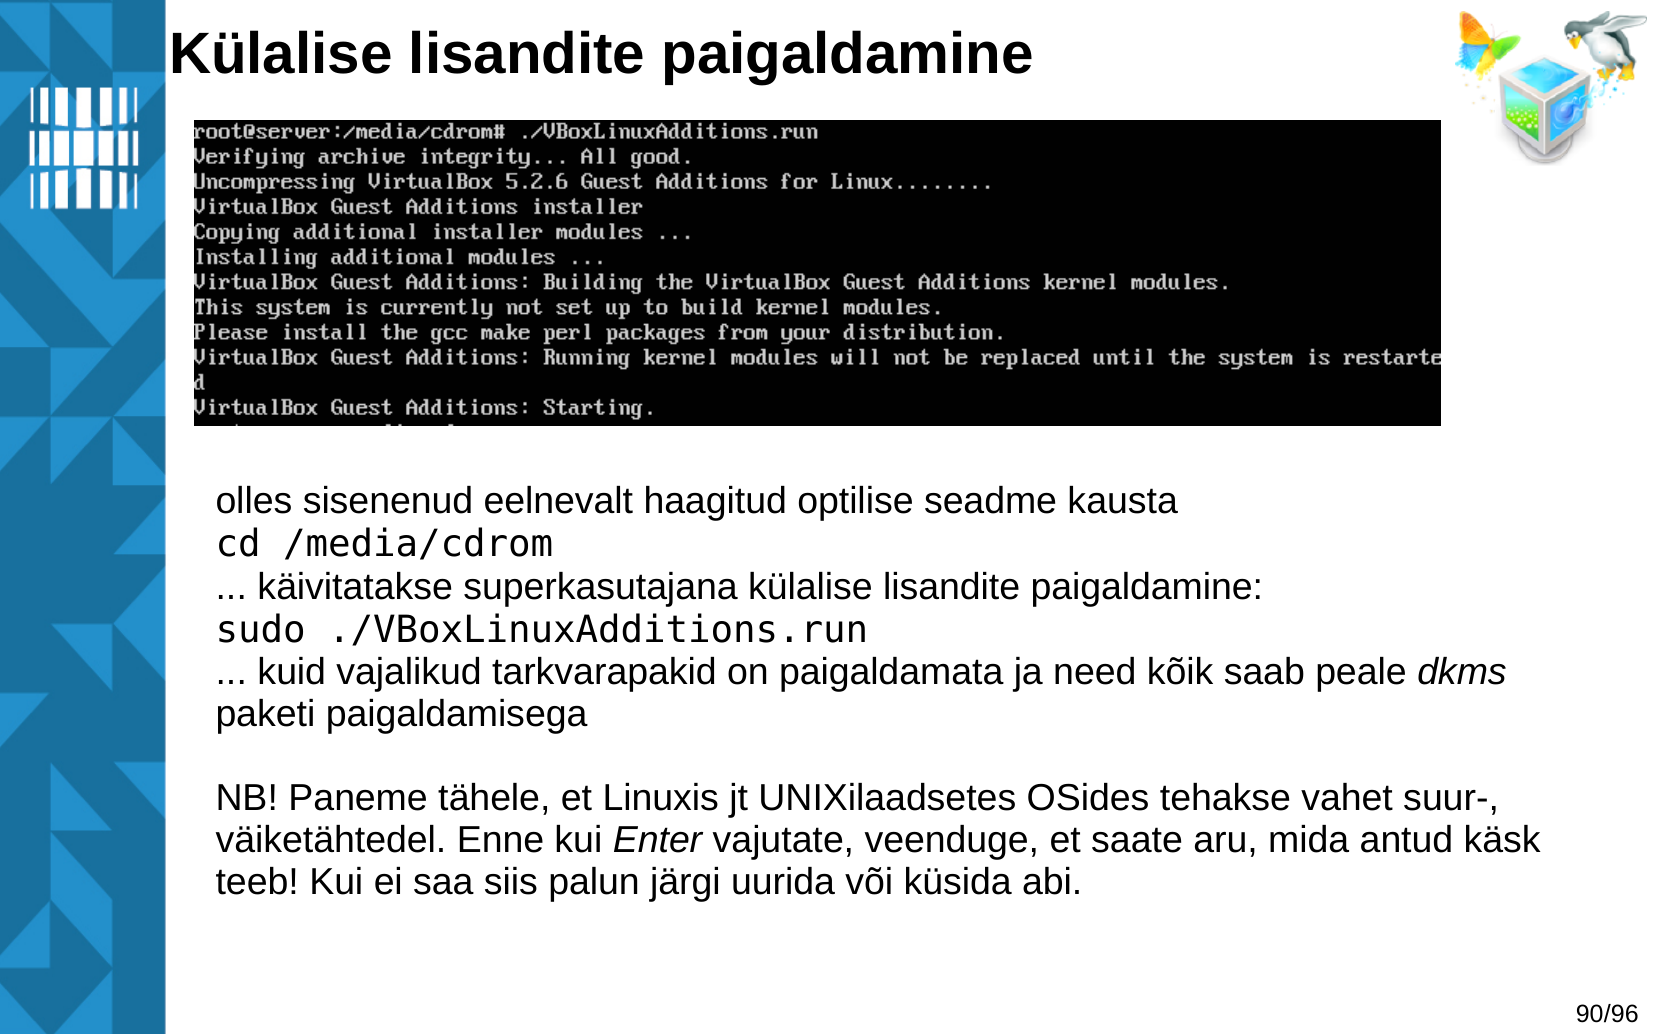

# Külalise lisandite paigaldamine
olles sisenenud eelnevalt haagitud optilise seadme kausta
cd /media/cdrom
... käivitatakse superkasutajana külalise lisandite paigaldamine:
sudo ./VBoxLinuxAdditions.run
... kuid vajalikud tarkvarapakid on paigaldamata ja need kõik saab peale dkms paketi paigaldamisega
NB! Paneme tähele, et Linuxis jt UNIXilaadsetes OSides tehakse vahet suur-, väiketähtedel. Enne kui Enter vajutate, veenduge, et saate aru, mida antud käsk teeb! Kui ei saa siis palun järgi uurida või küsida abi.